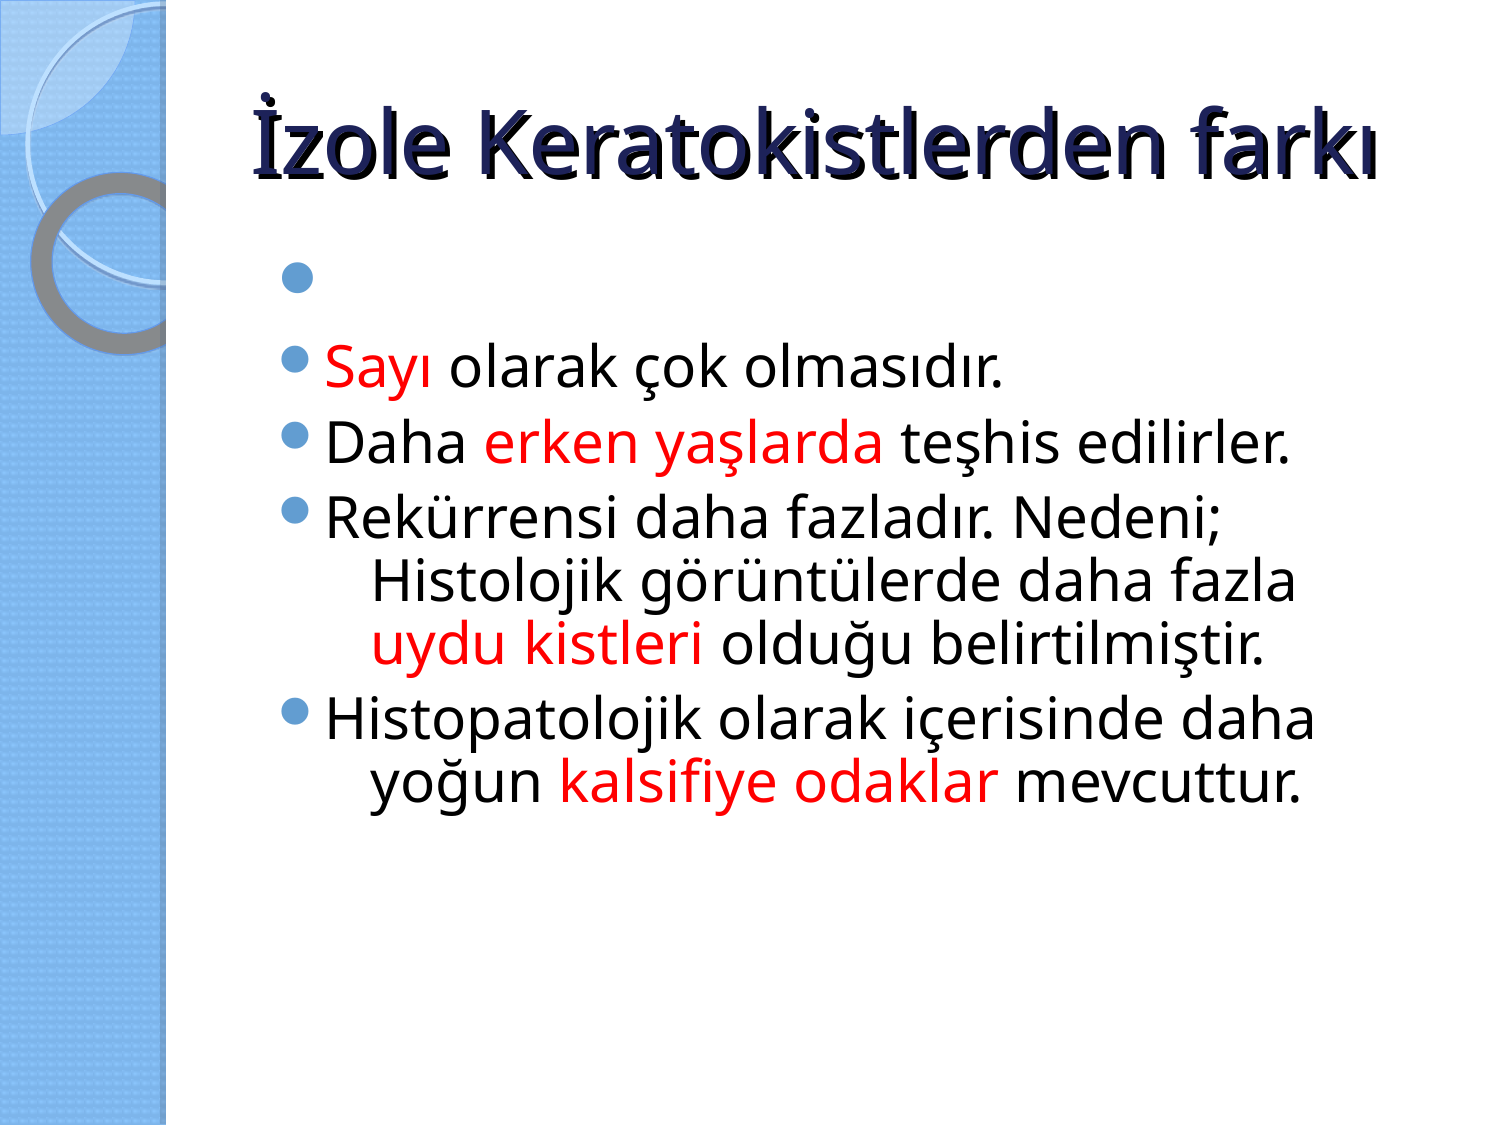

# İzole Keratokistlerden farkı
Sayı olarak çok olmasıdır.
Daha erken yaşlarda teşhis edilirler.
Rekürrensi daha fazladır. Nedeni; Histolojik görüntülerde daha fazla uydu kistleri olduğu belirtilmiştir.
Histopatolojik olarak içerisinde daha yoğun kalsifiye odaklar mevcuttur.